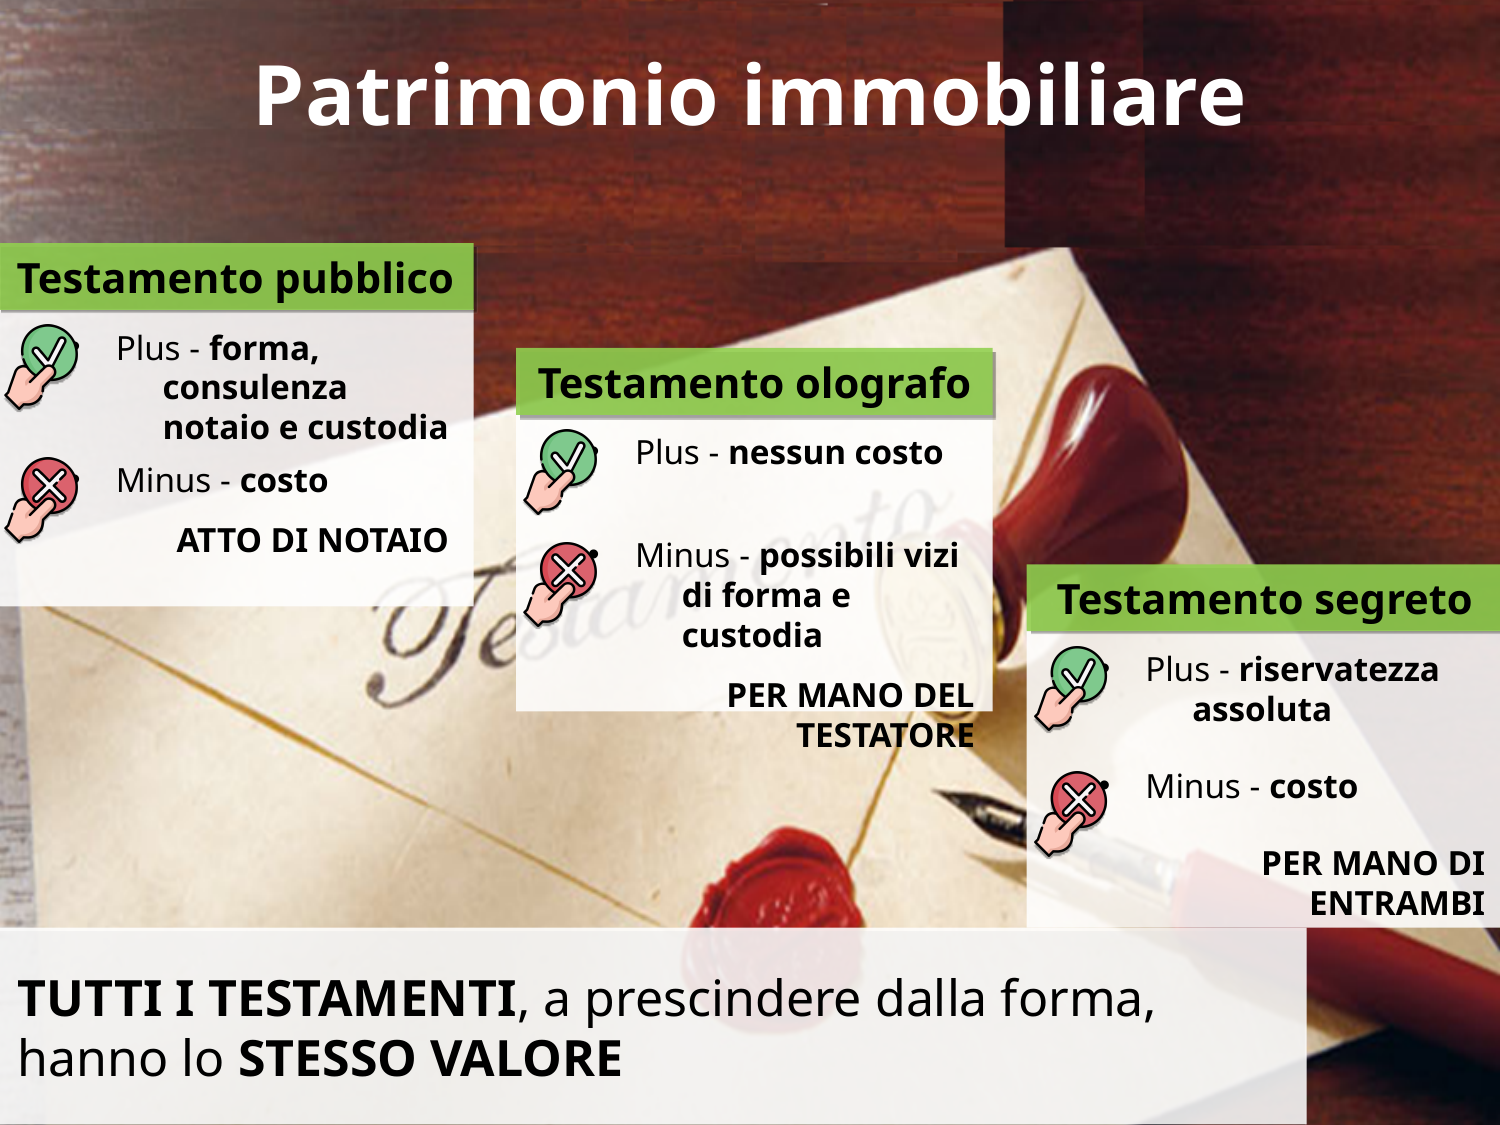

Patrimonio immobiliare
Testamento pubblico
Plus - forma, consulenza notaio e custodia
Minus - costo
ATTO DI NOTAIO
Testamento olografo
Plus - nessun costo
Minus - possibili vizi di forma e custodia
PER MANO DEL TESTATORE
Testamento segreto
Plus - riservatezza assoluta
Minus - costo
PER MANO DI ENTRAMBI
TUTTI I TESTAMENTI, a prescindere dalla forma, hanno lo STESSO VALORE